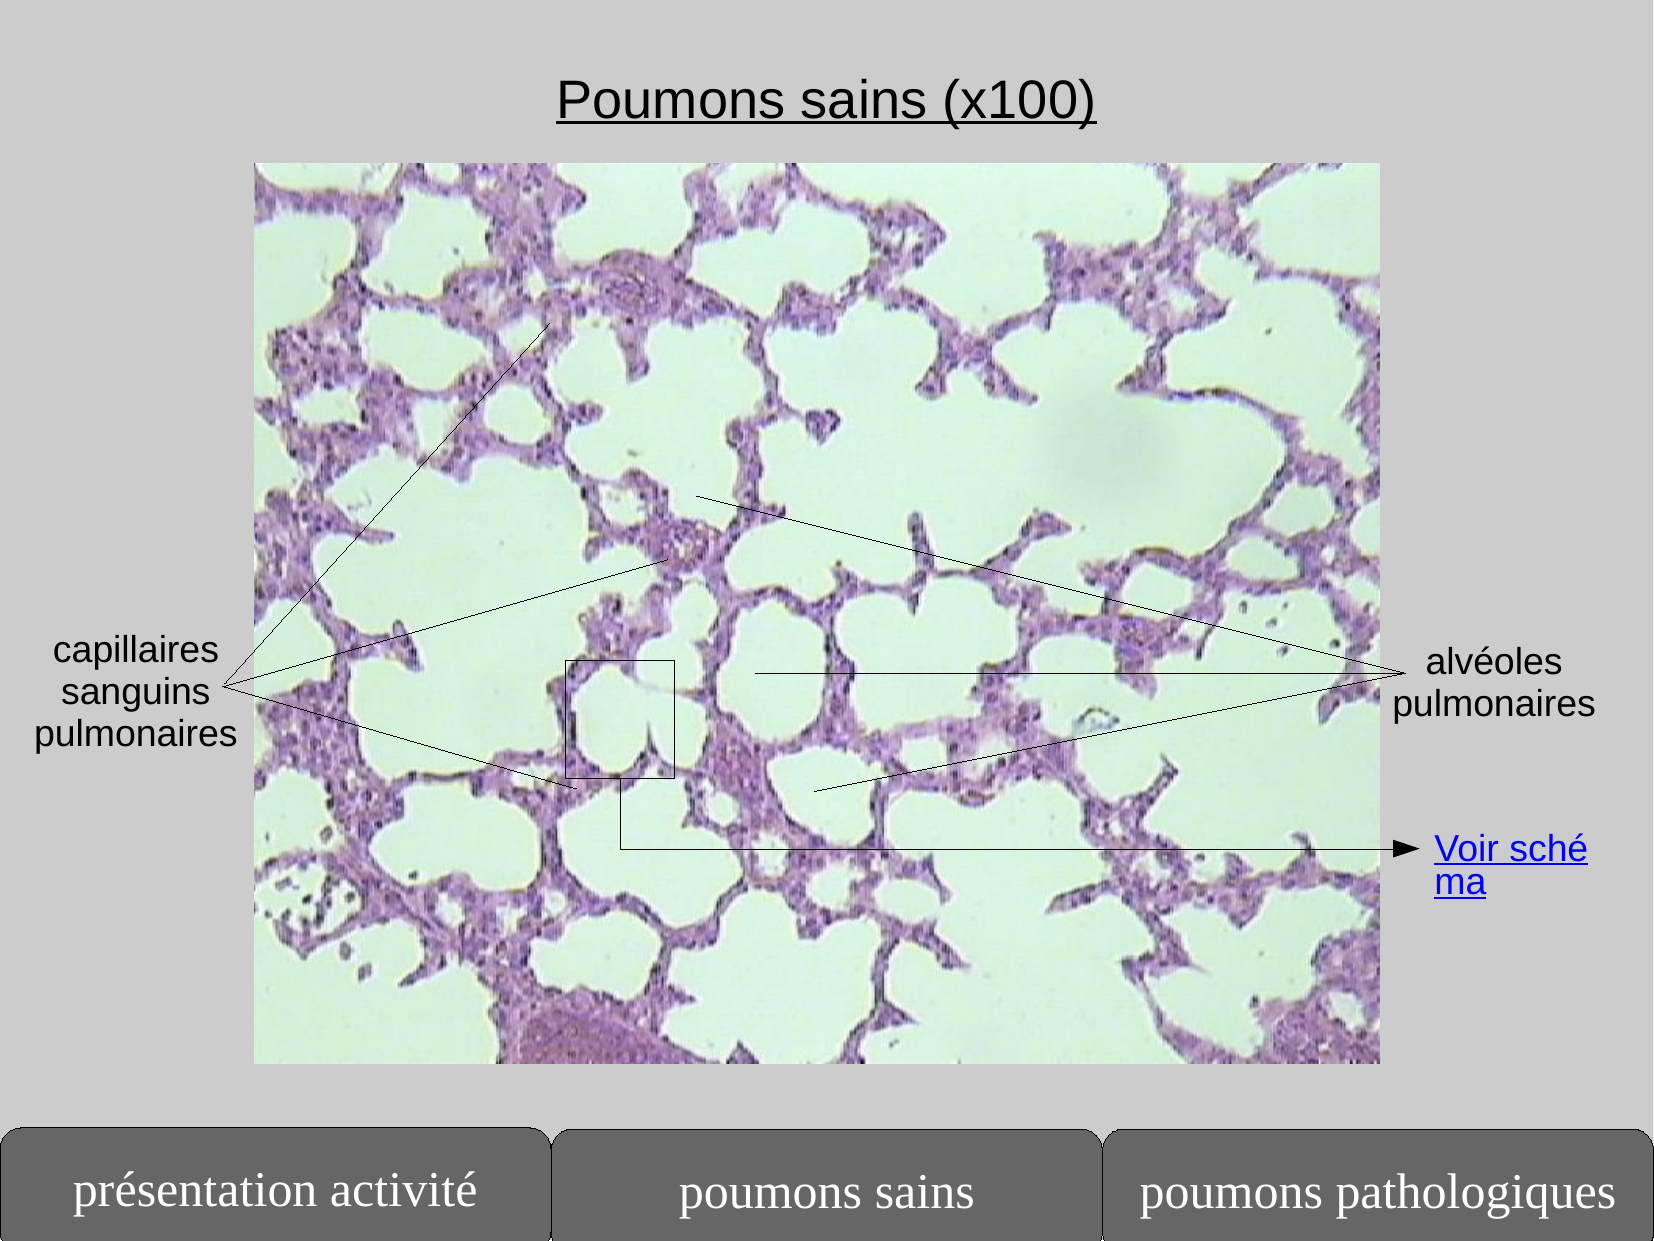

# Poumons sains (x100)
capillaires
sanguins
pulmonaires
alvéoles
pulmonaires
Voir schéma